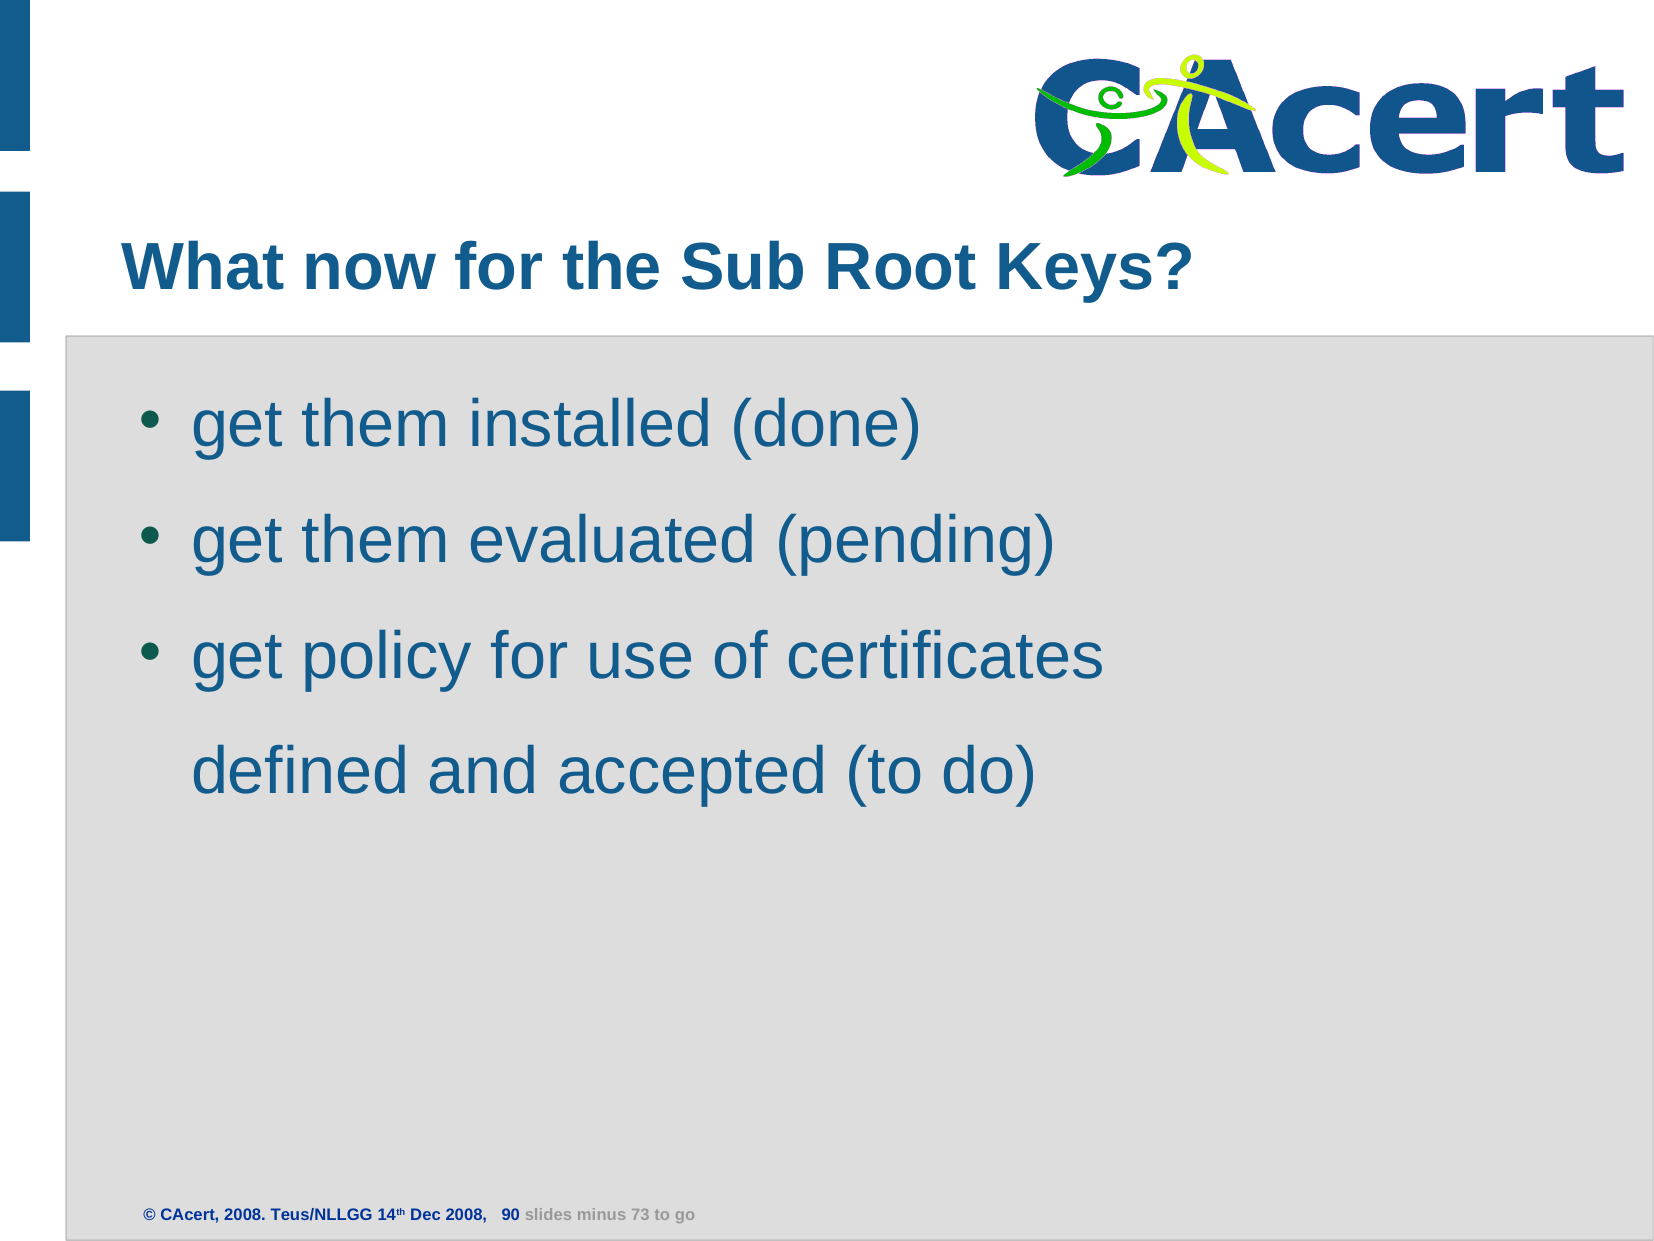

# What now for the Sub Root Keys?
get them installed (done)
get them evaluated (pending)
get policy for use of certificates
defined and accepted (to do)